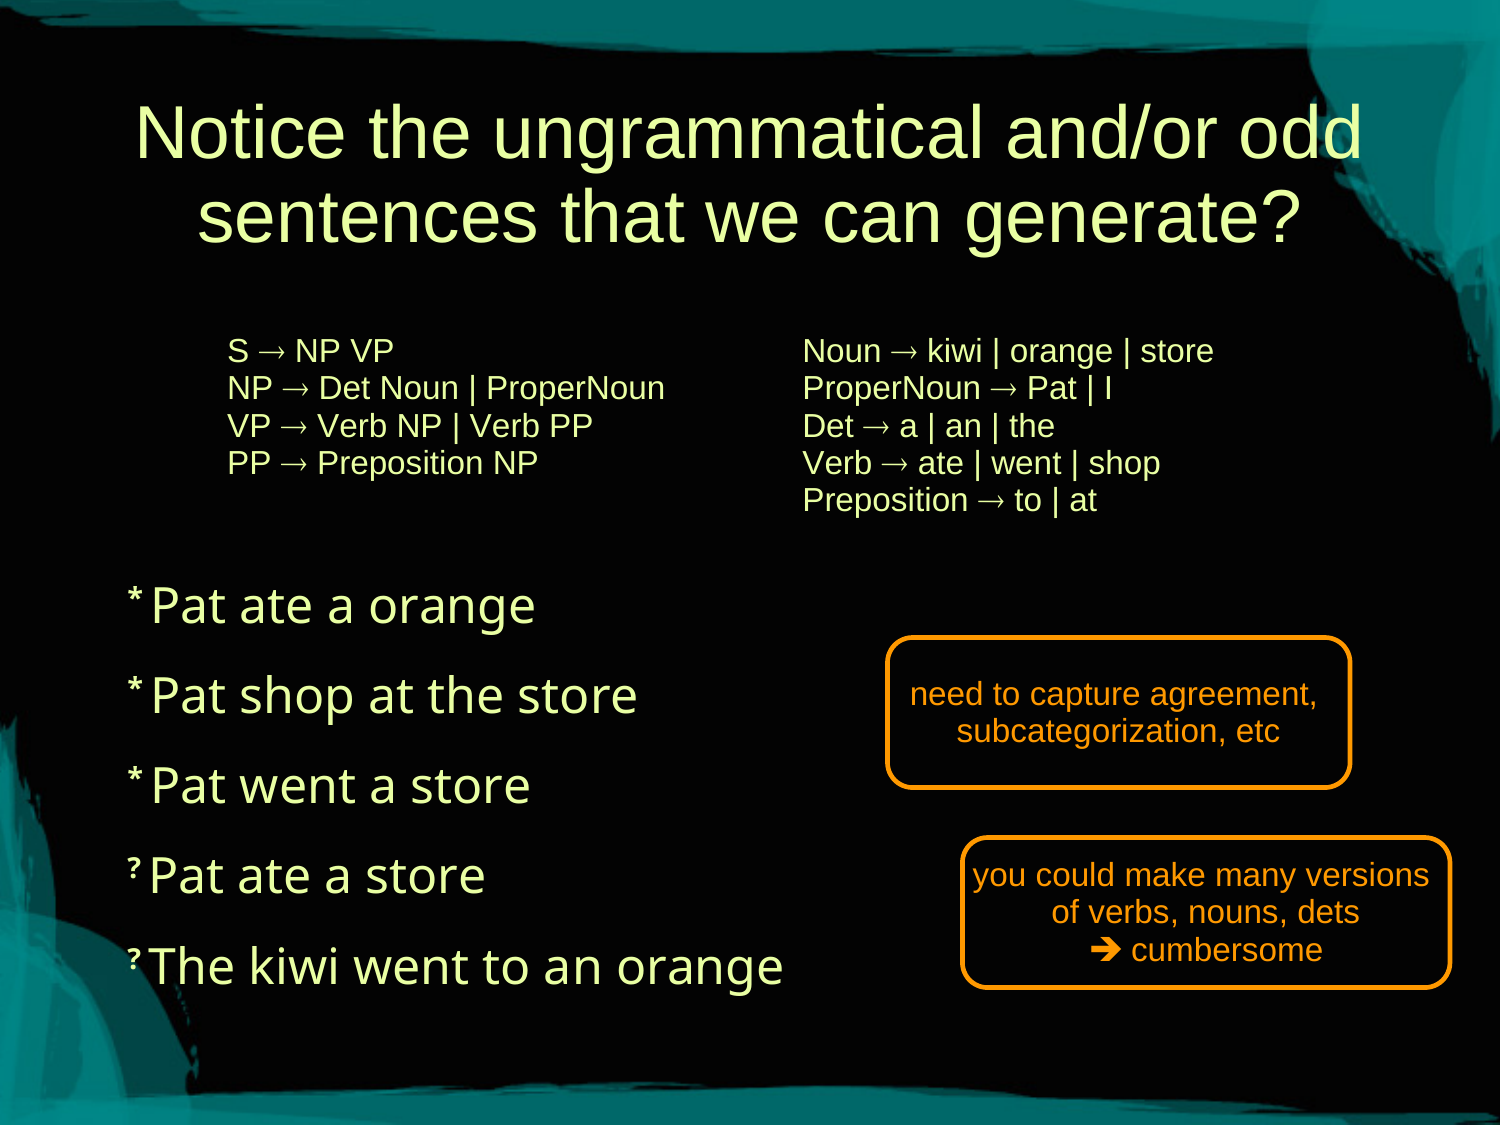

# Notice the ungrammatical and/or odd sentences that we can generate?
S  NP VP
NP  Det Noun | ProperNoun
VP  Verb NP | Verb PP
PP  Preposition NP
Noun  kiwi | orange | store
ProperNoun  Pat | I
Det  a | an | the
Verb  ate | went | shop
Preposition  to | at
* Pat ate a orange
* Pat shop at the store
* Pat went a store
? Pat ate a store
? The kiwi went to an orange
need to capture agreement,
subcategorization, etc
you could make many versions
of verbs, nouns, dets
 cumbersome